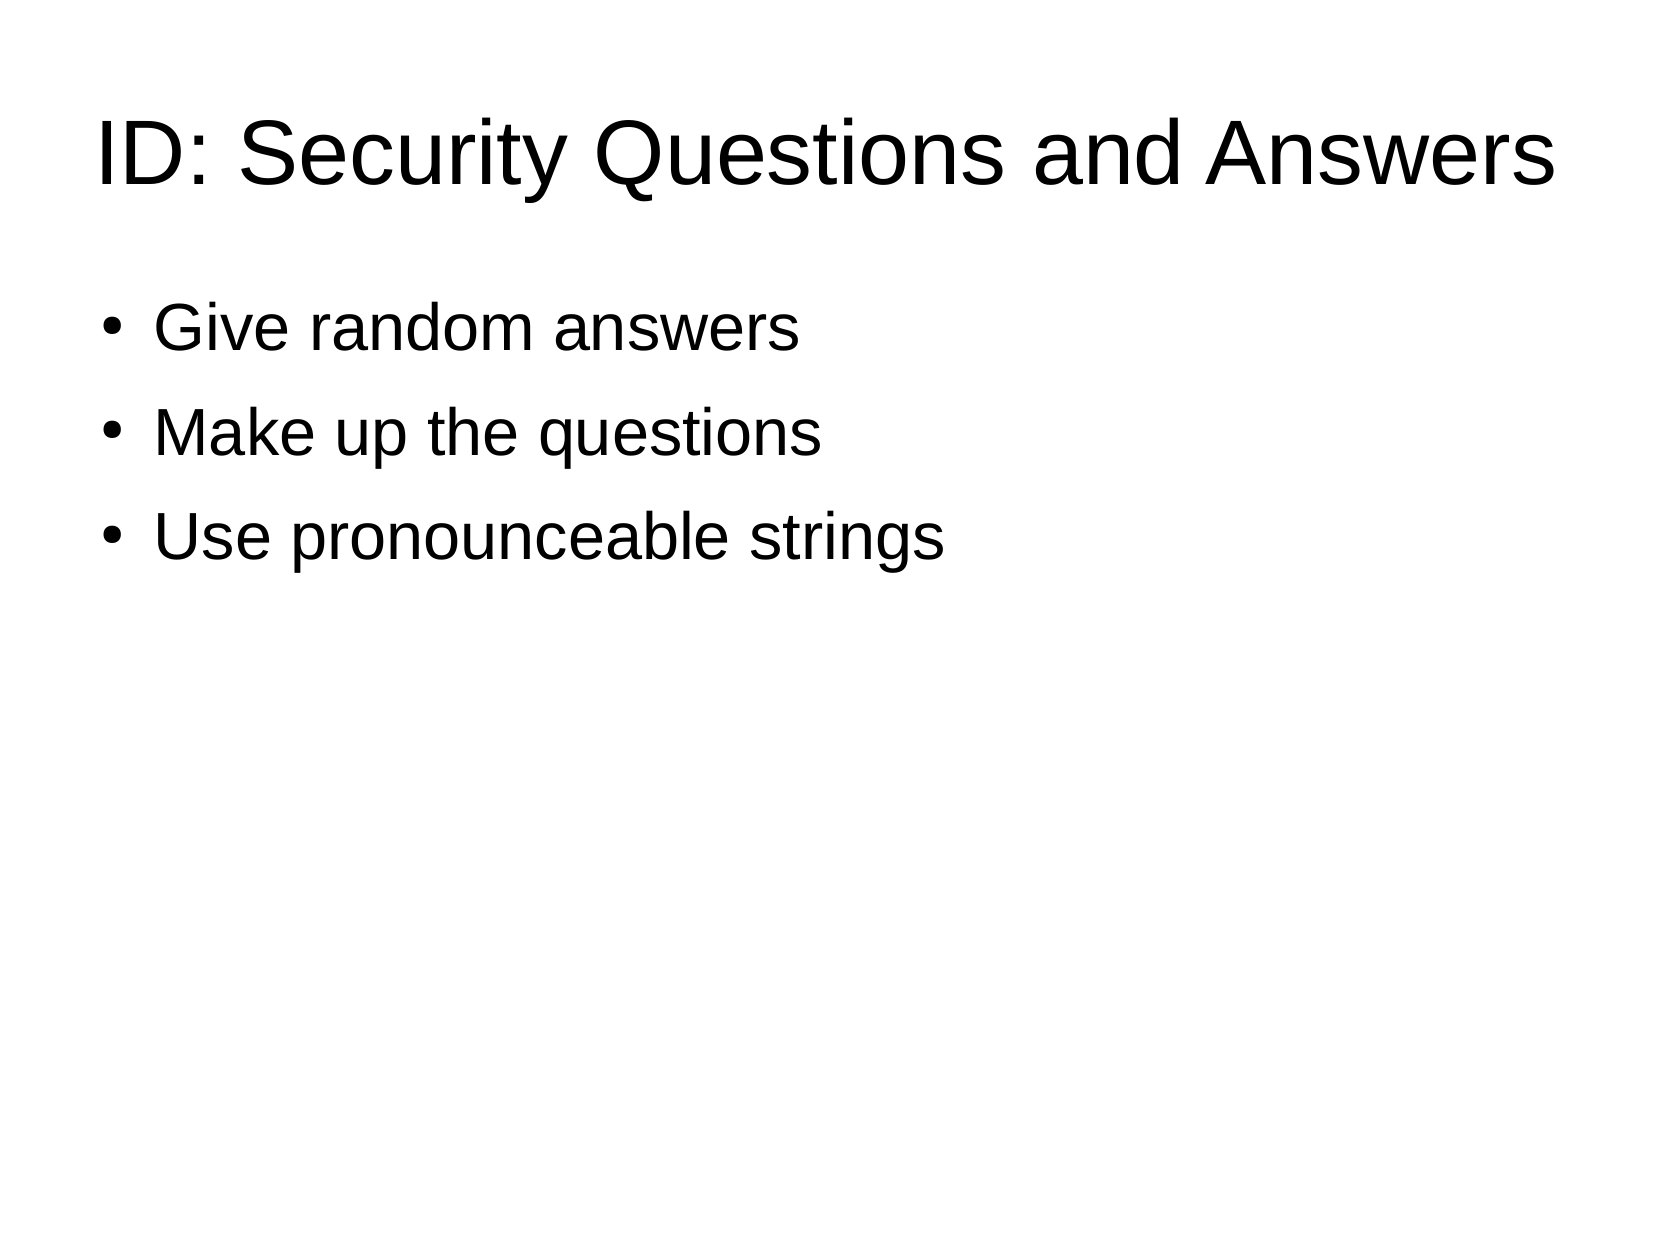

# ID: Security Questions and Answers
Give random answers
Make up the questions
Use pronounceable strings